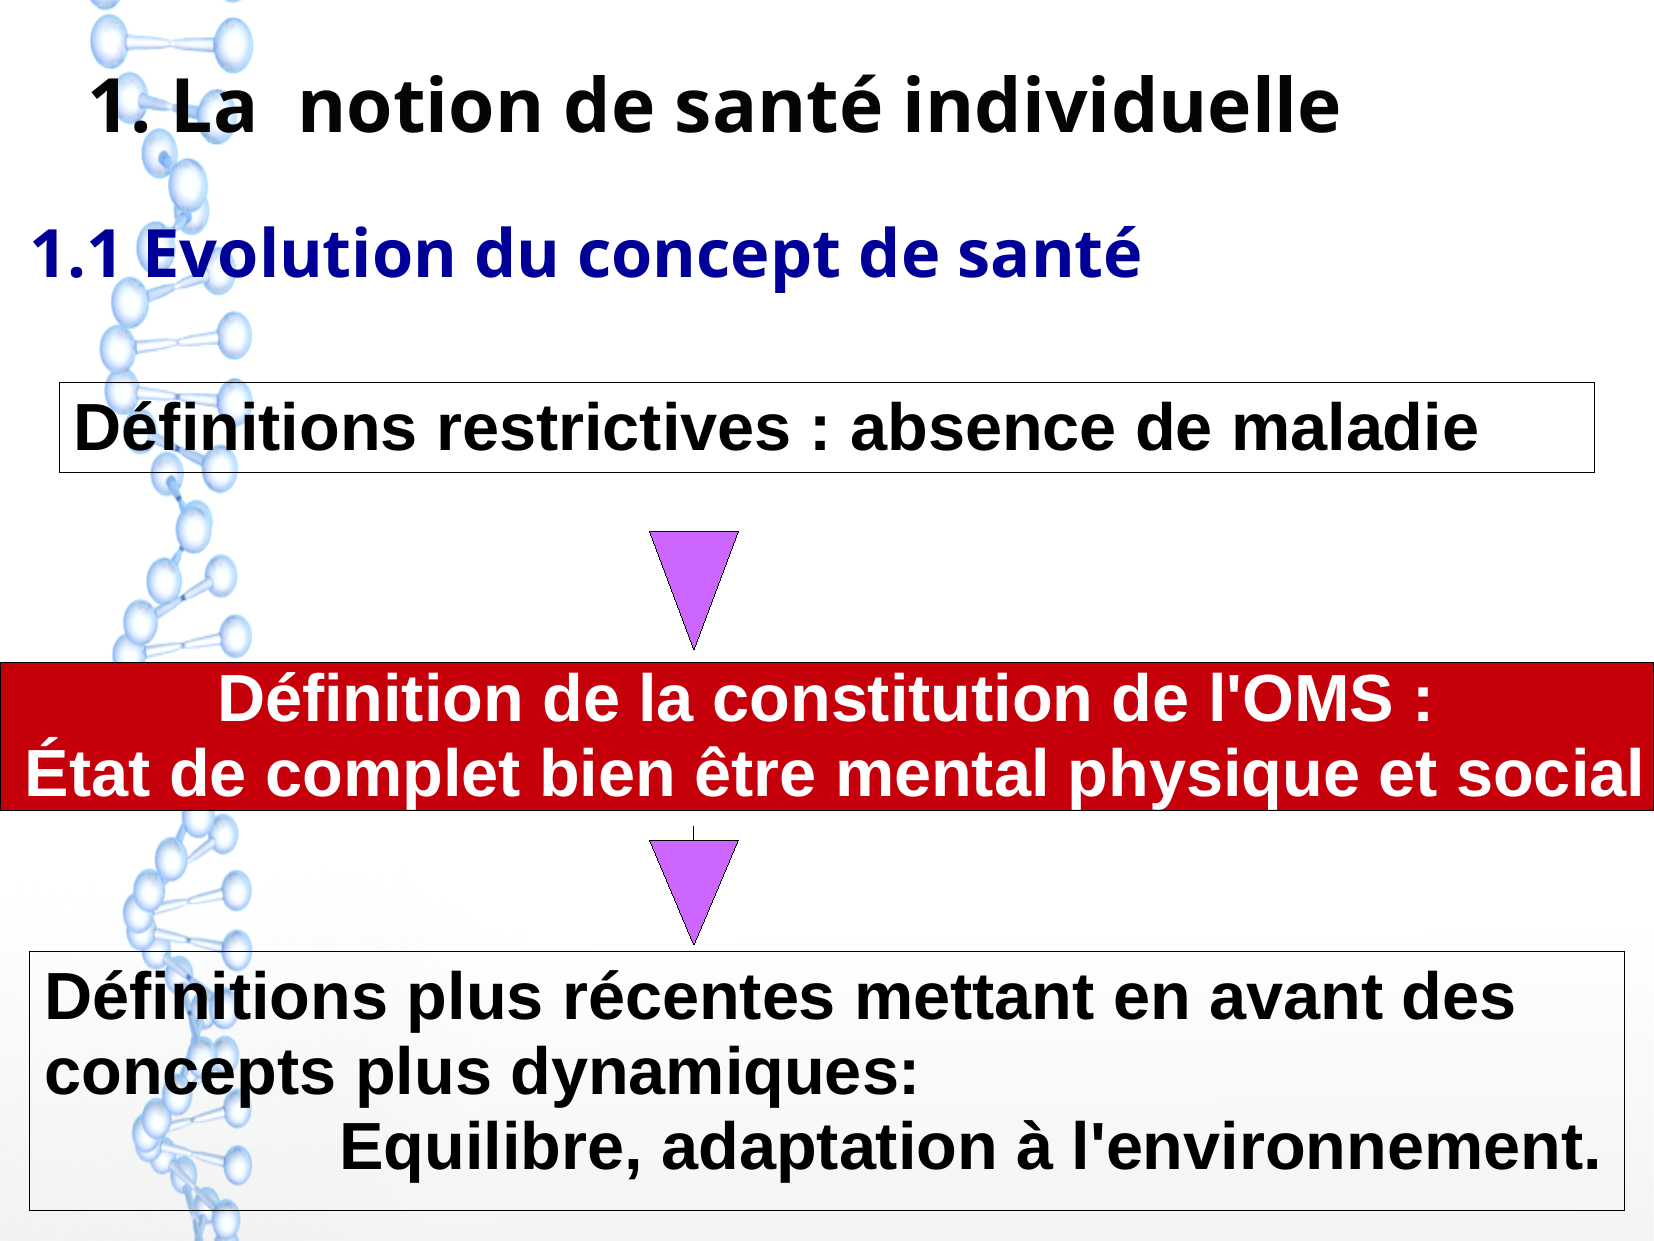

# 1. La notion de santé individuelle
1.1 Evolution du concept de santé
Définitions restrictives : absence de maladie
Définition de la constitution de l'OMS :
 État de complet bien être mental physique et social
Définitions plus récentes mettant en avant des concepts plus dynamiques:
				Equilibre, adaptation à l'environnement.